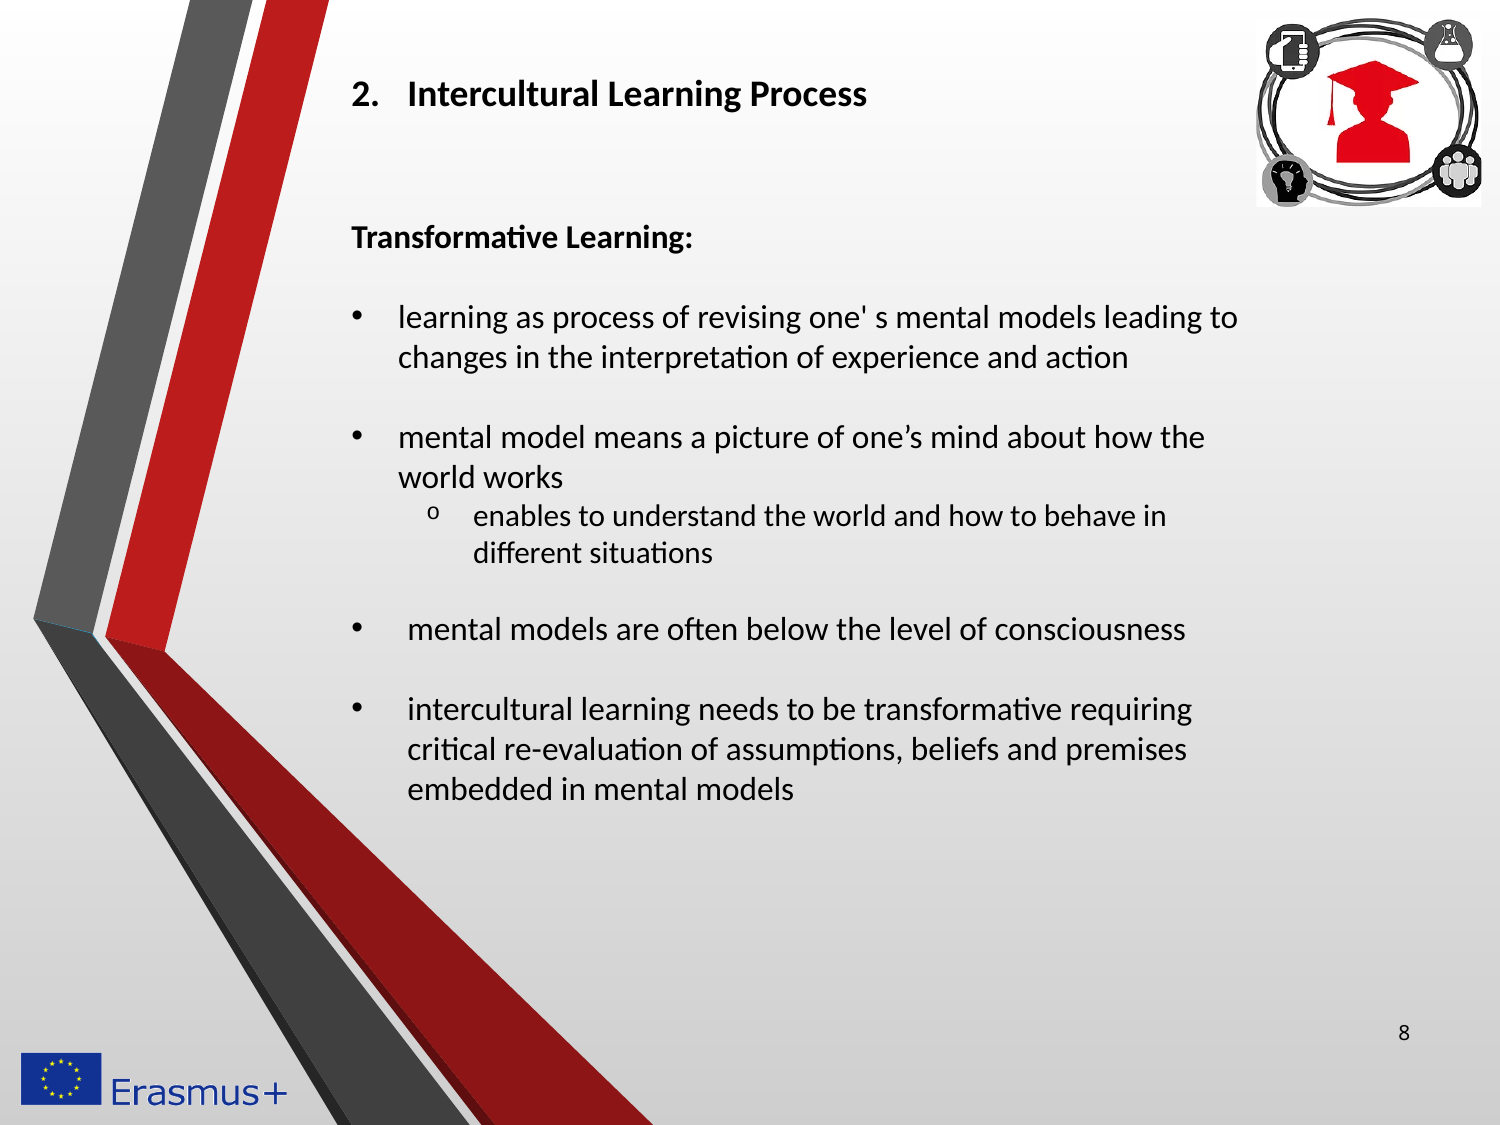

Intercultural Learning Process
Transformative Learning:
learning as process of revising one' s mental models leading to changes in the interpretation of experience and action
mental model means a picture of one’s mind about how the world works
enables to understand the world and how to behave in different situations
mental models are often below the level of consciousness
intercultural learning needs to be transformative requiring critical re-evaluation of assumptions, beliefs and premises embedded in mental models